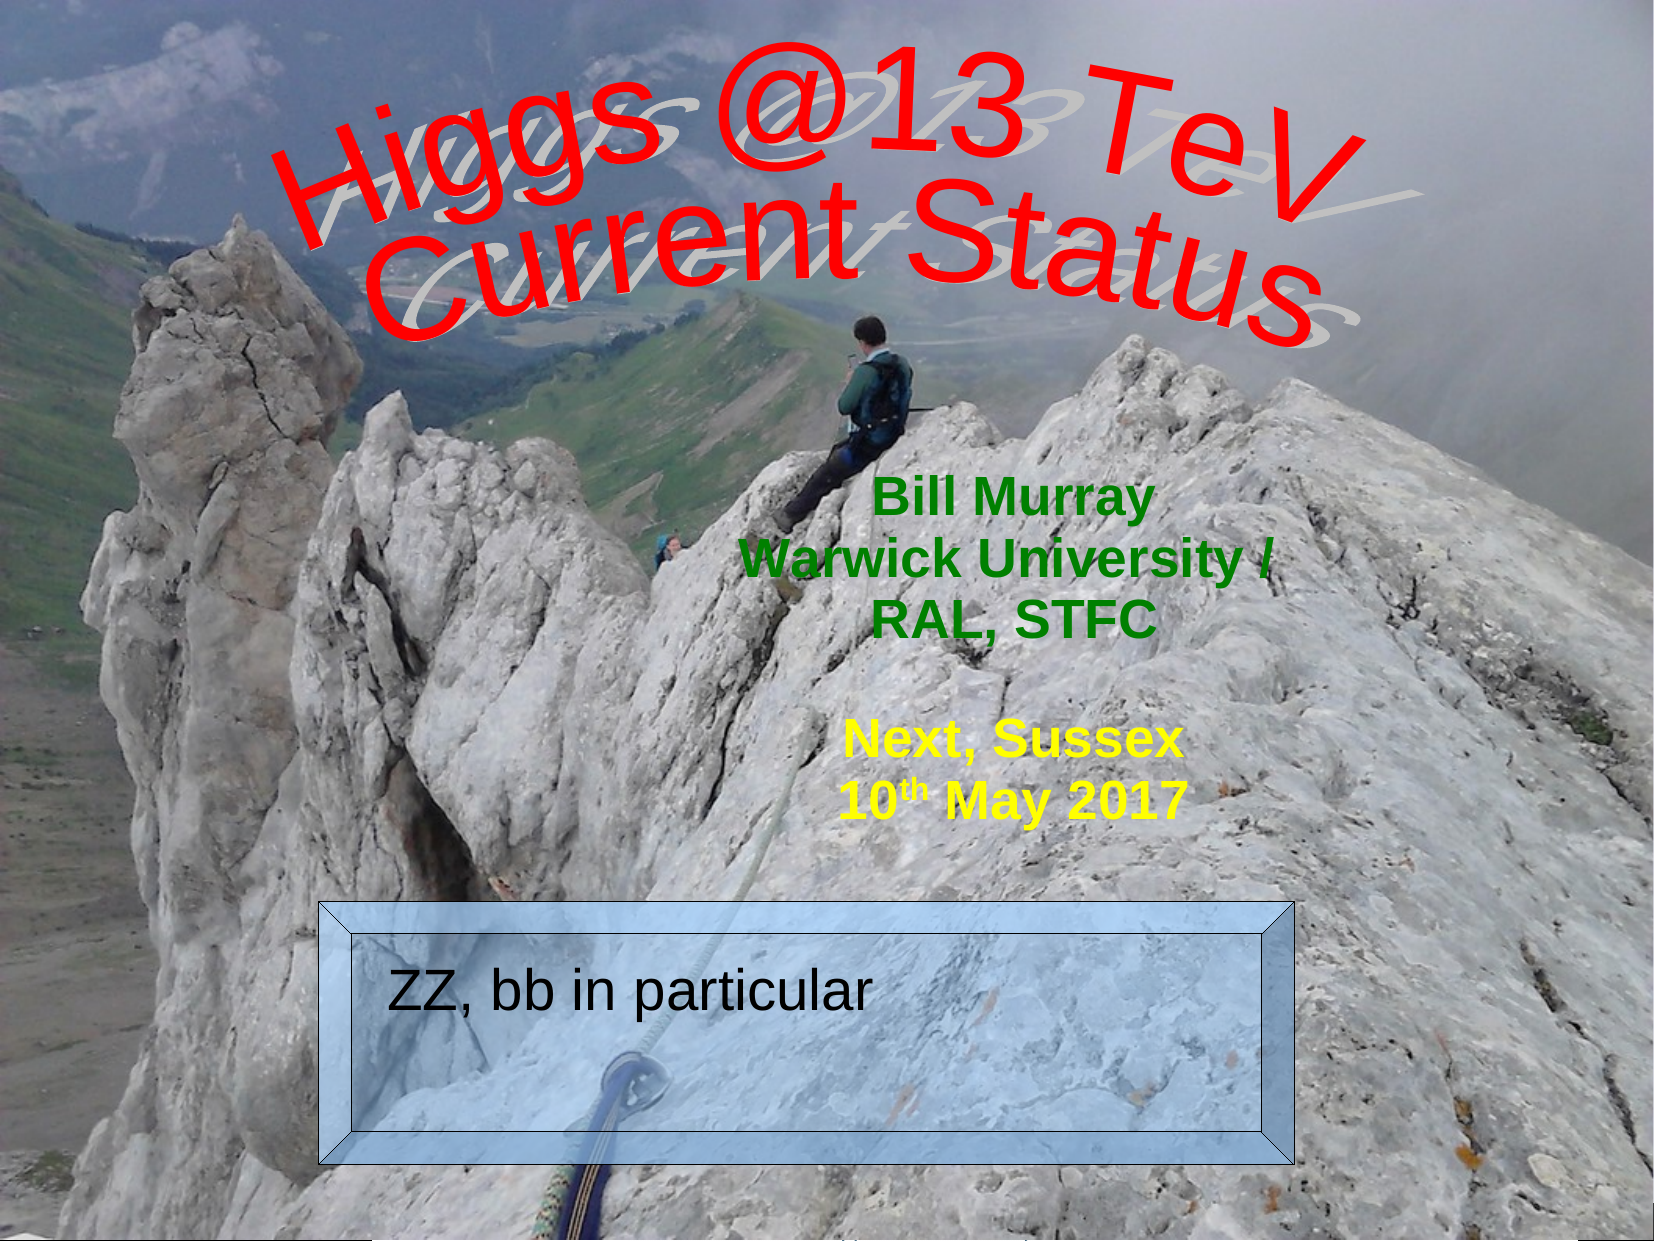

Higgs @13 TeV
 Current Status
Bill Murray
Warwick University /
RAL, STFC
Next, Sussex
10th May 2017
# ZZ, bb in particular